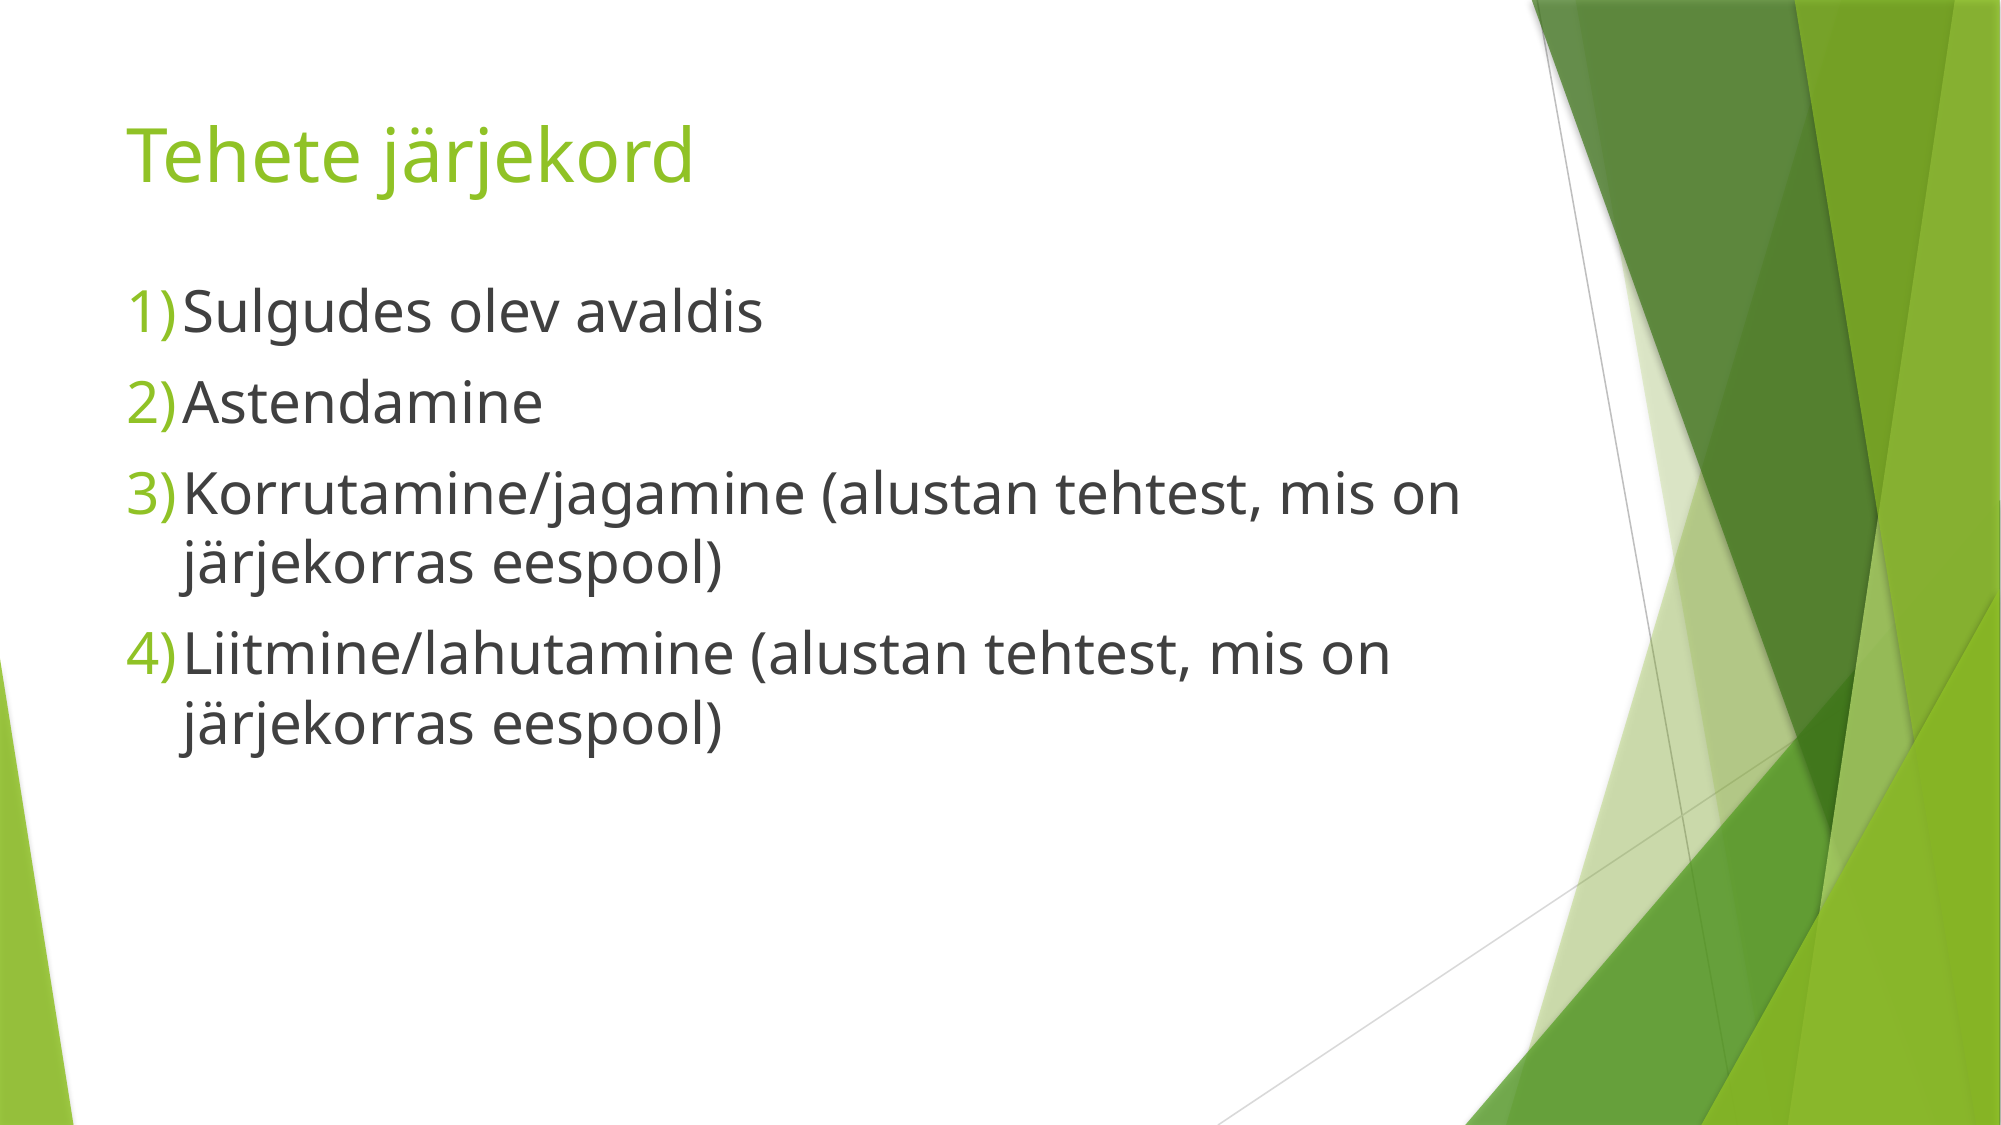

# Tehete järjekord
Sulgudes olev avaldis
Astendamine
Korrutamine/jagamine (alustan tehtest, mis on järjekorras eespool)
Liitmine/lahutamine (alustan tehtest, mis on järjekorras eespool)